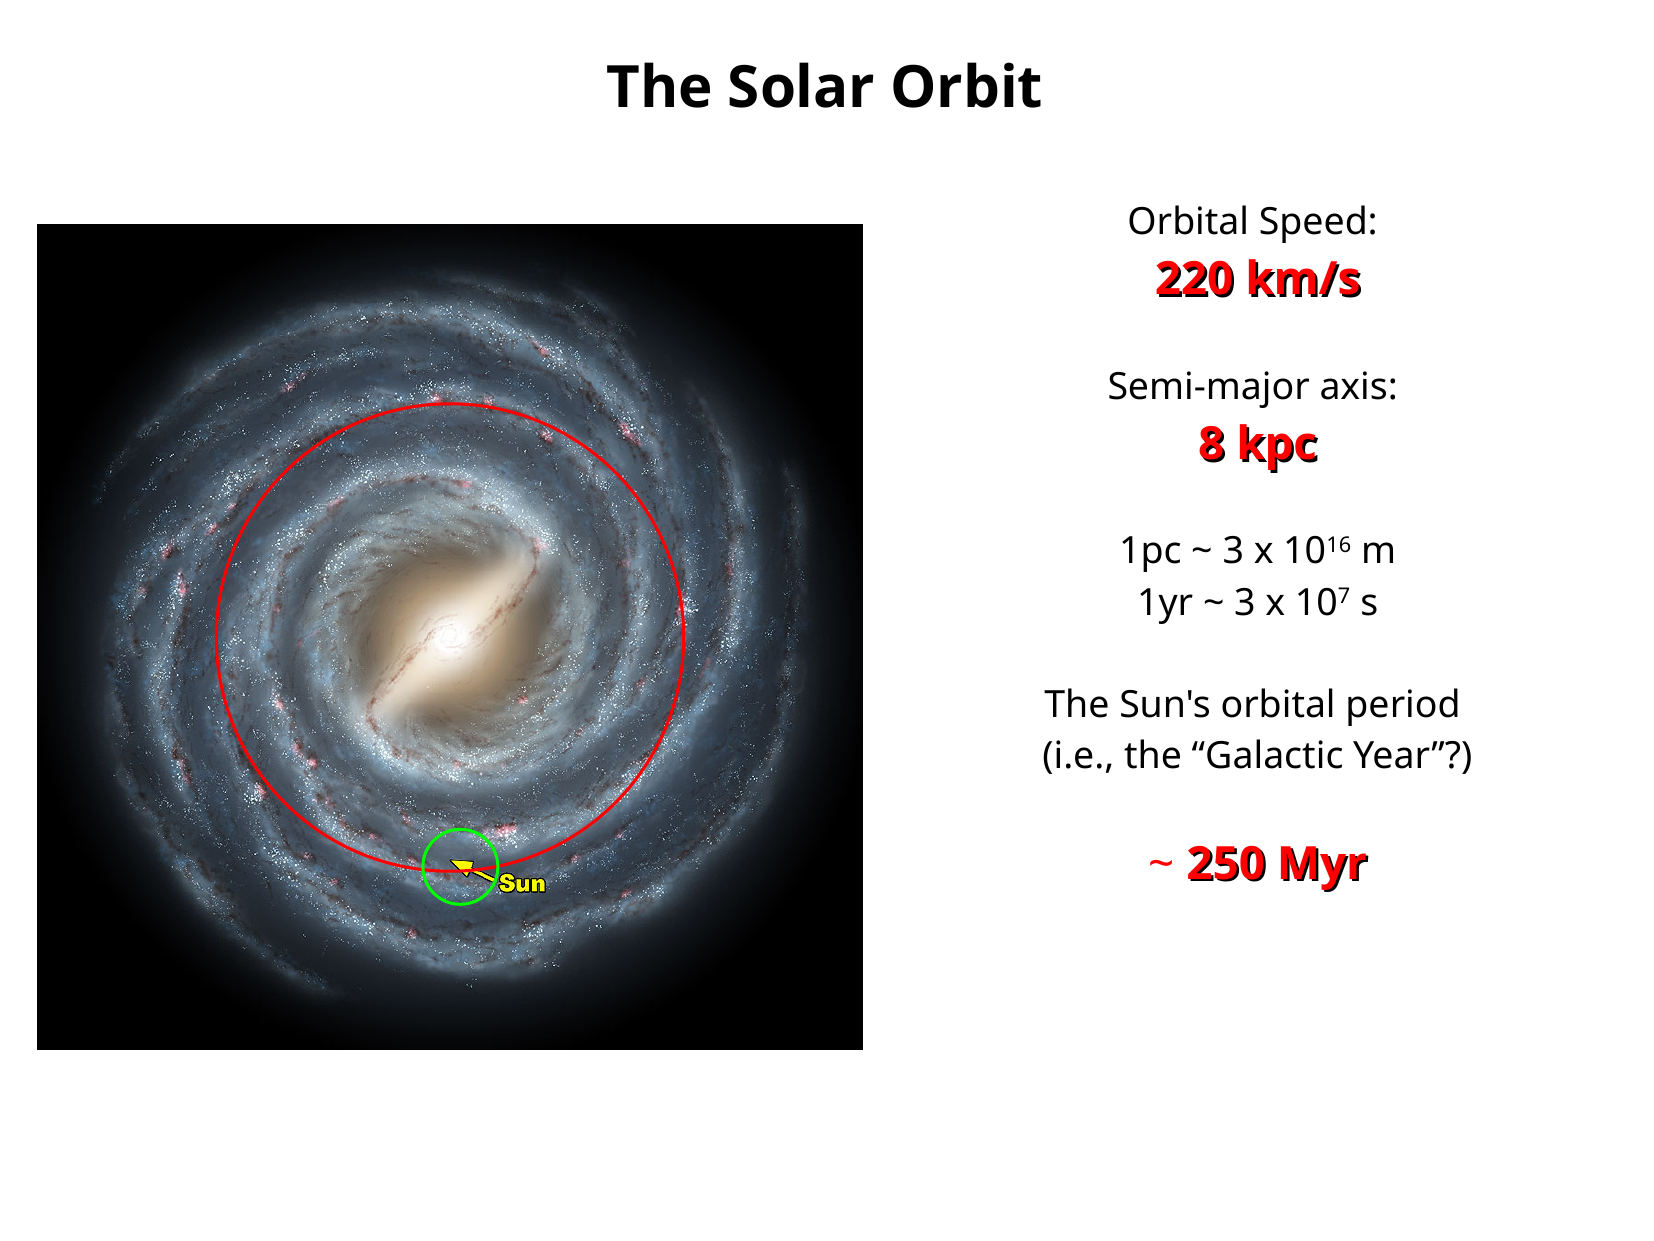

The Solar Orbit
Orbital Speed:
220 km/s
Semi-major axis:
8 kpc
1pc ~ 3 x 1016 m
1yr ~ 3 x 107 s
The Sun's orbital period
(i.e., the “Galactic Year”?)
~ 250 Myr